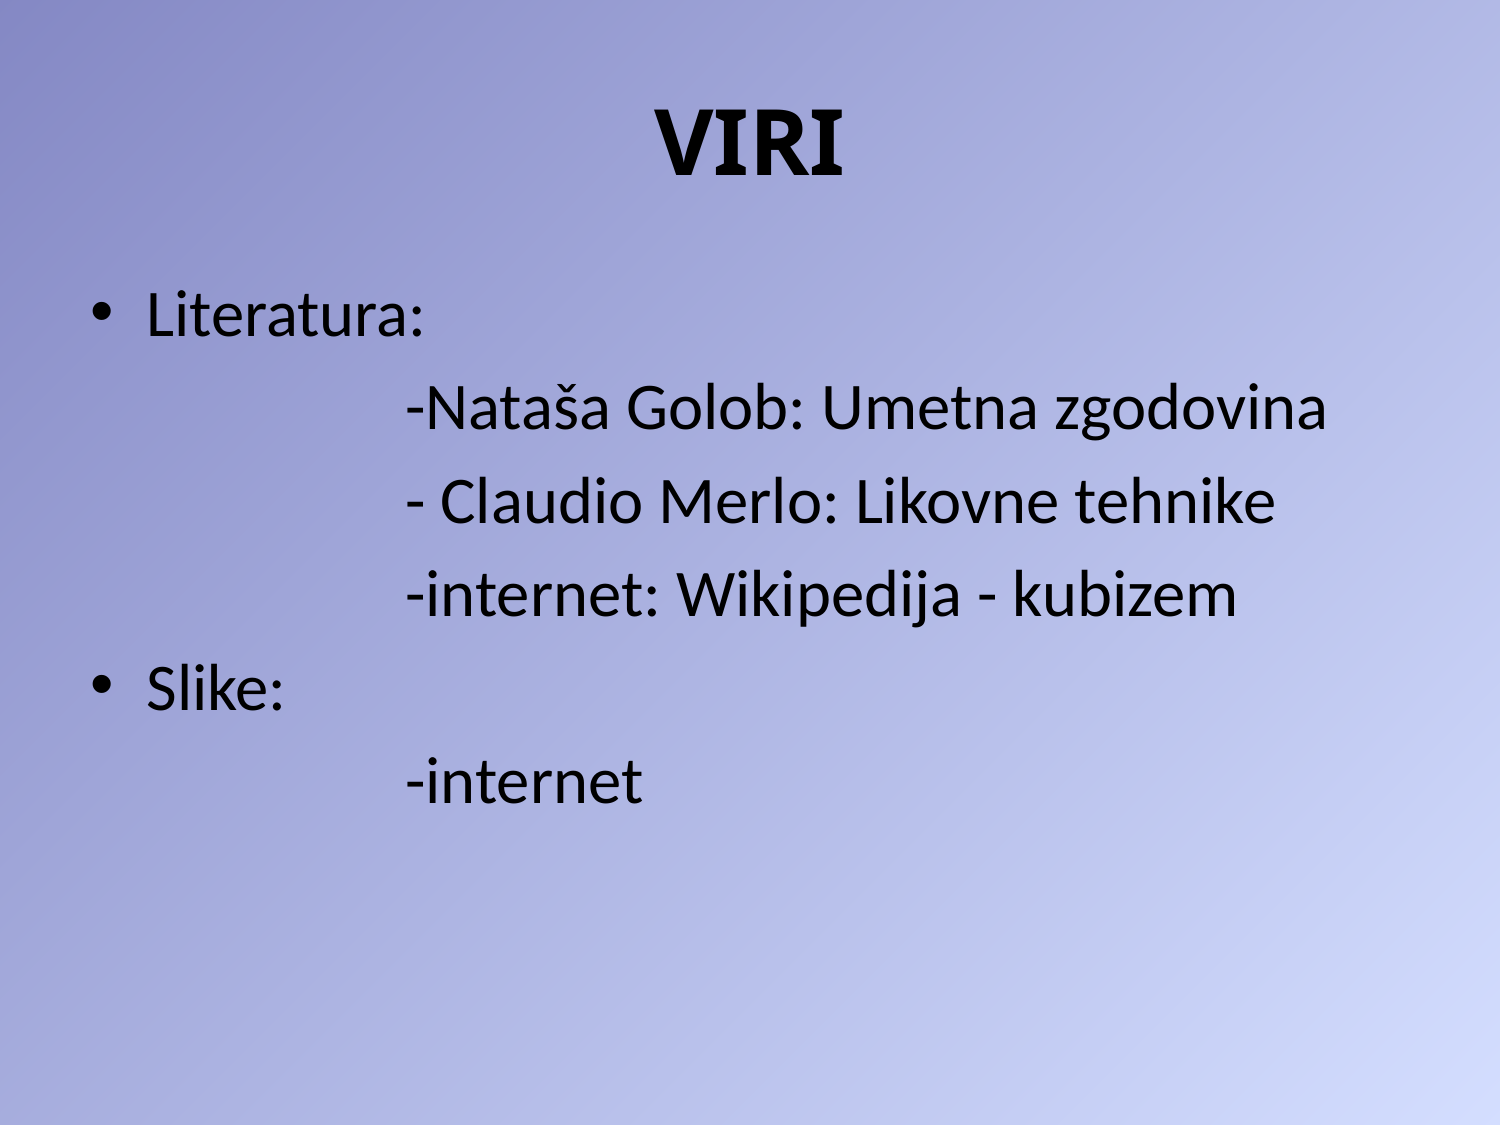

# VIRI
Literatura:
 -Nataša Golob: Umetna zgodovina
 - Claudio Merlo: Likovne tehnike
 -internet: Wikipedija - kubizem
Slike:
 -internet